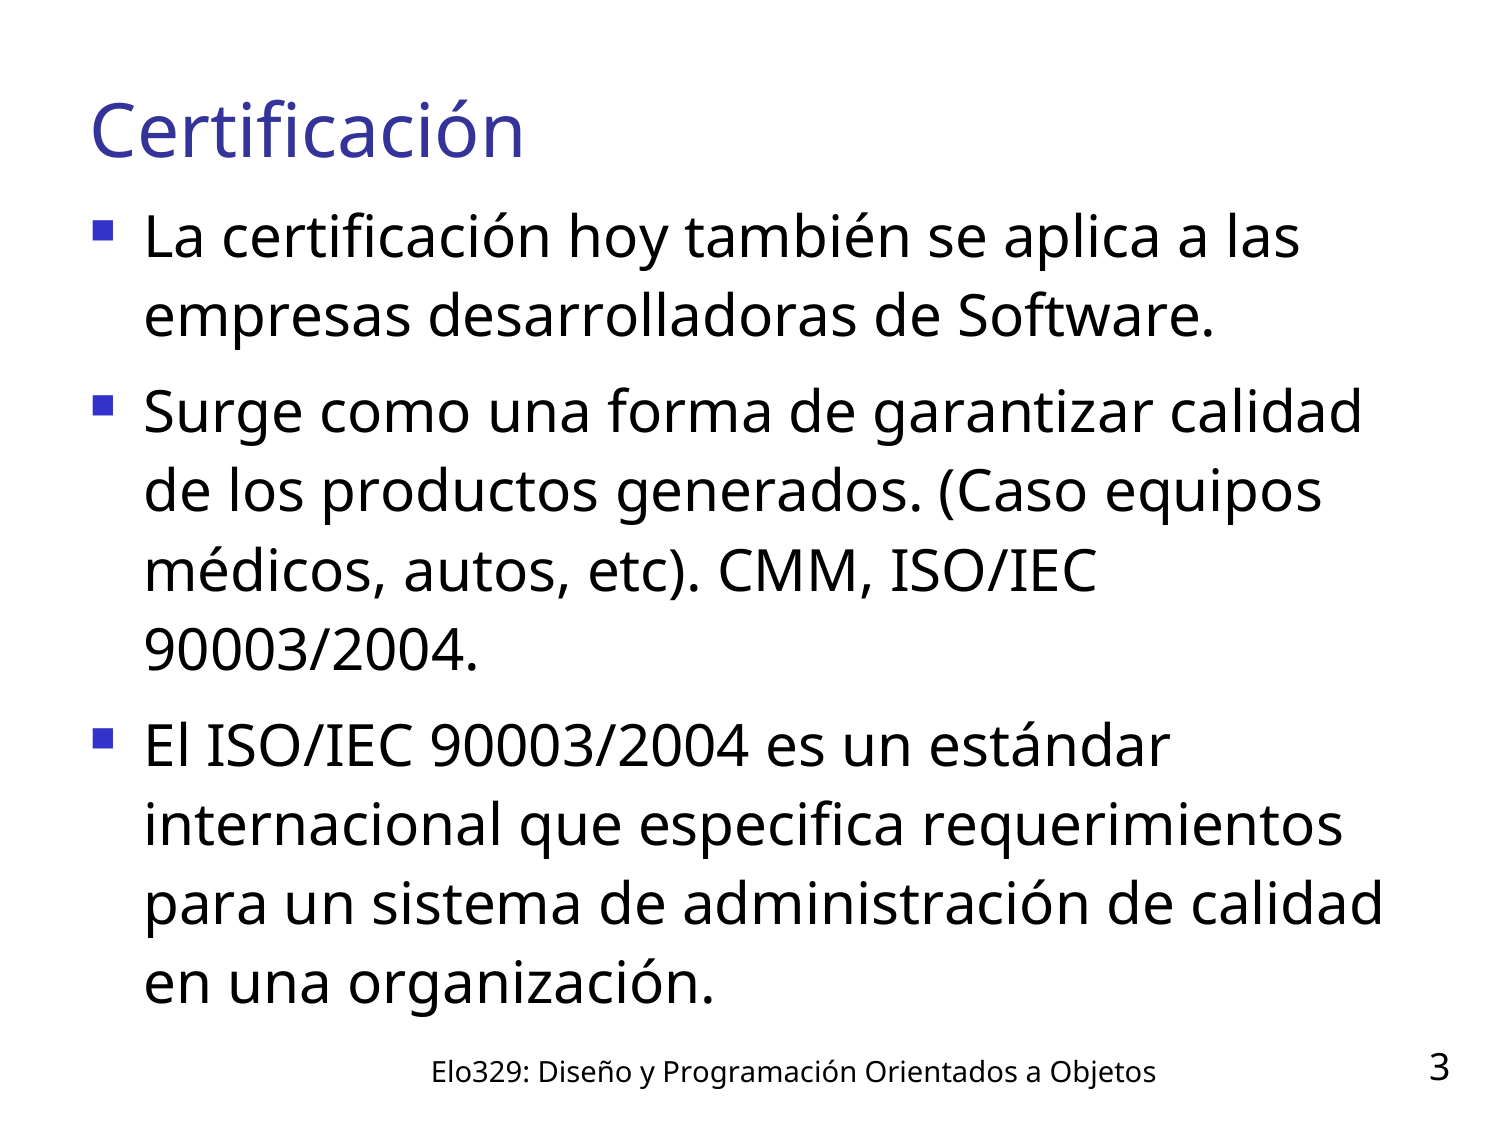

# Certificación
La certificación hoy también se aplica a las empresas desarrolladoras de Software.
Surge como una forma de garantizar calidad de los productos generados. (Caso equipos médicos, autos, etc). CMM, ISO/IEC 90003/2004.
El ISO/IEC 90003/2004 es un estándar internacional que especifica requerimientos para un sistema de administración de calidad en una organización.
3